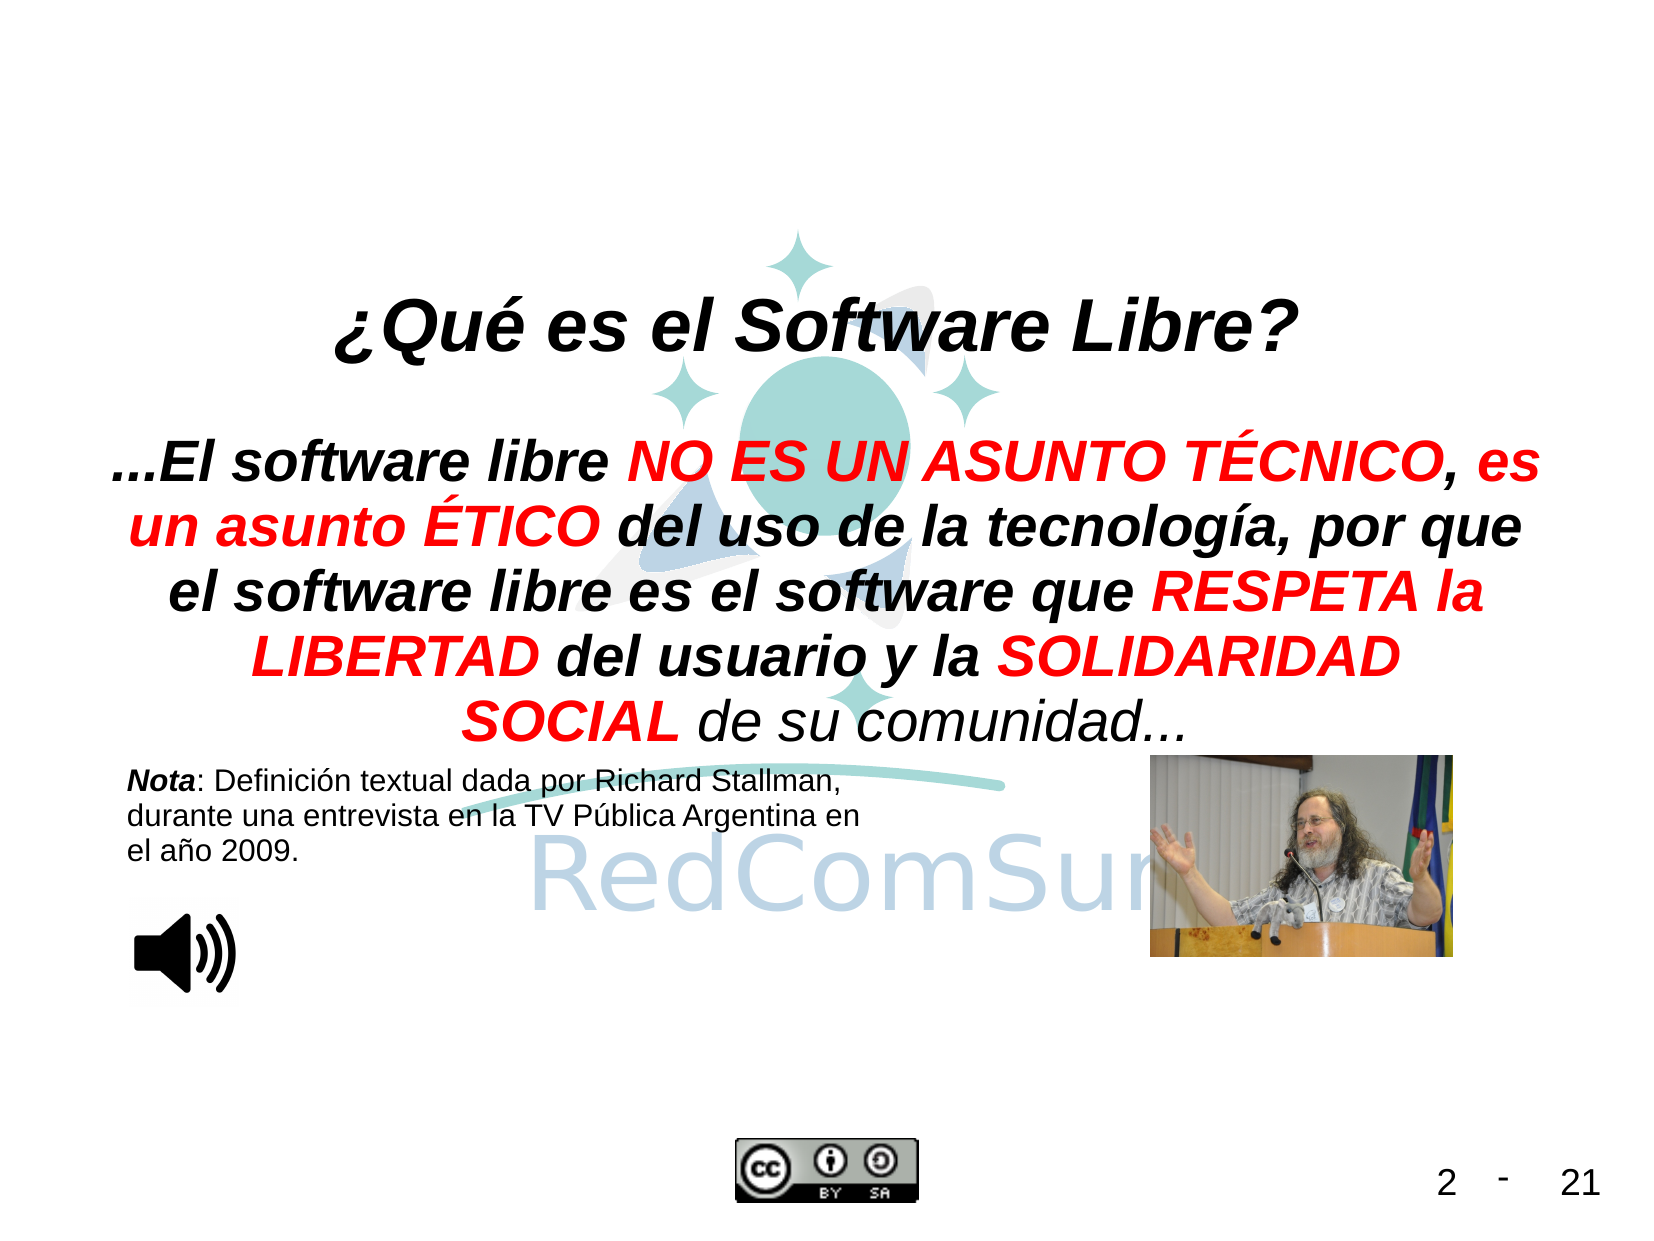

# ¿Qué es el Software Libre?
...El software libre NO ES UN ASUNTO TÉCNICO, es un asunto ÉTICO del uso de la tecnología, por que el software libre es el software que RESPETA la LIBERTAD del usuario y la SOLIDARIDAD
SOCIAL de su comunidad...
Nota: Definición textual dada por Richard Stallman, durante una entrevista en la TV Pública Argentina en el año 2009.
-
21